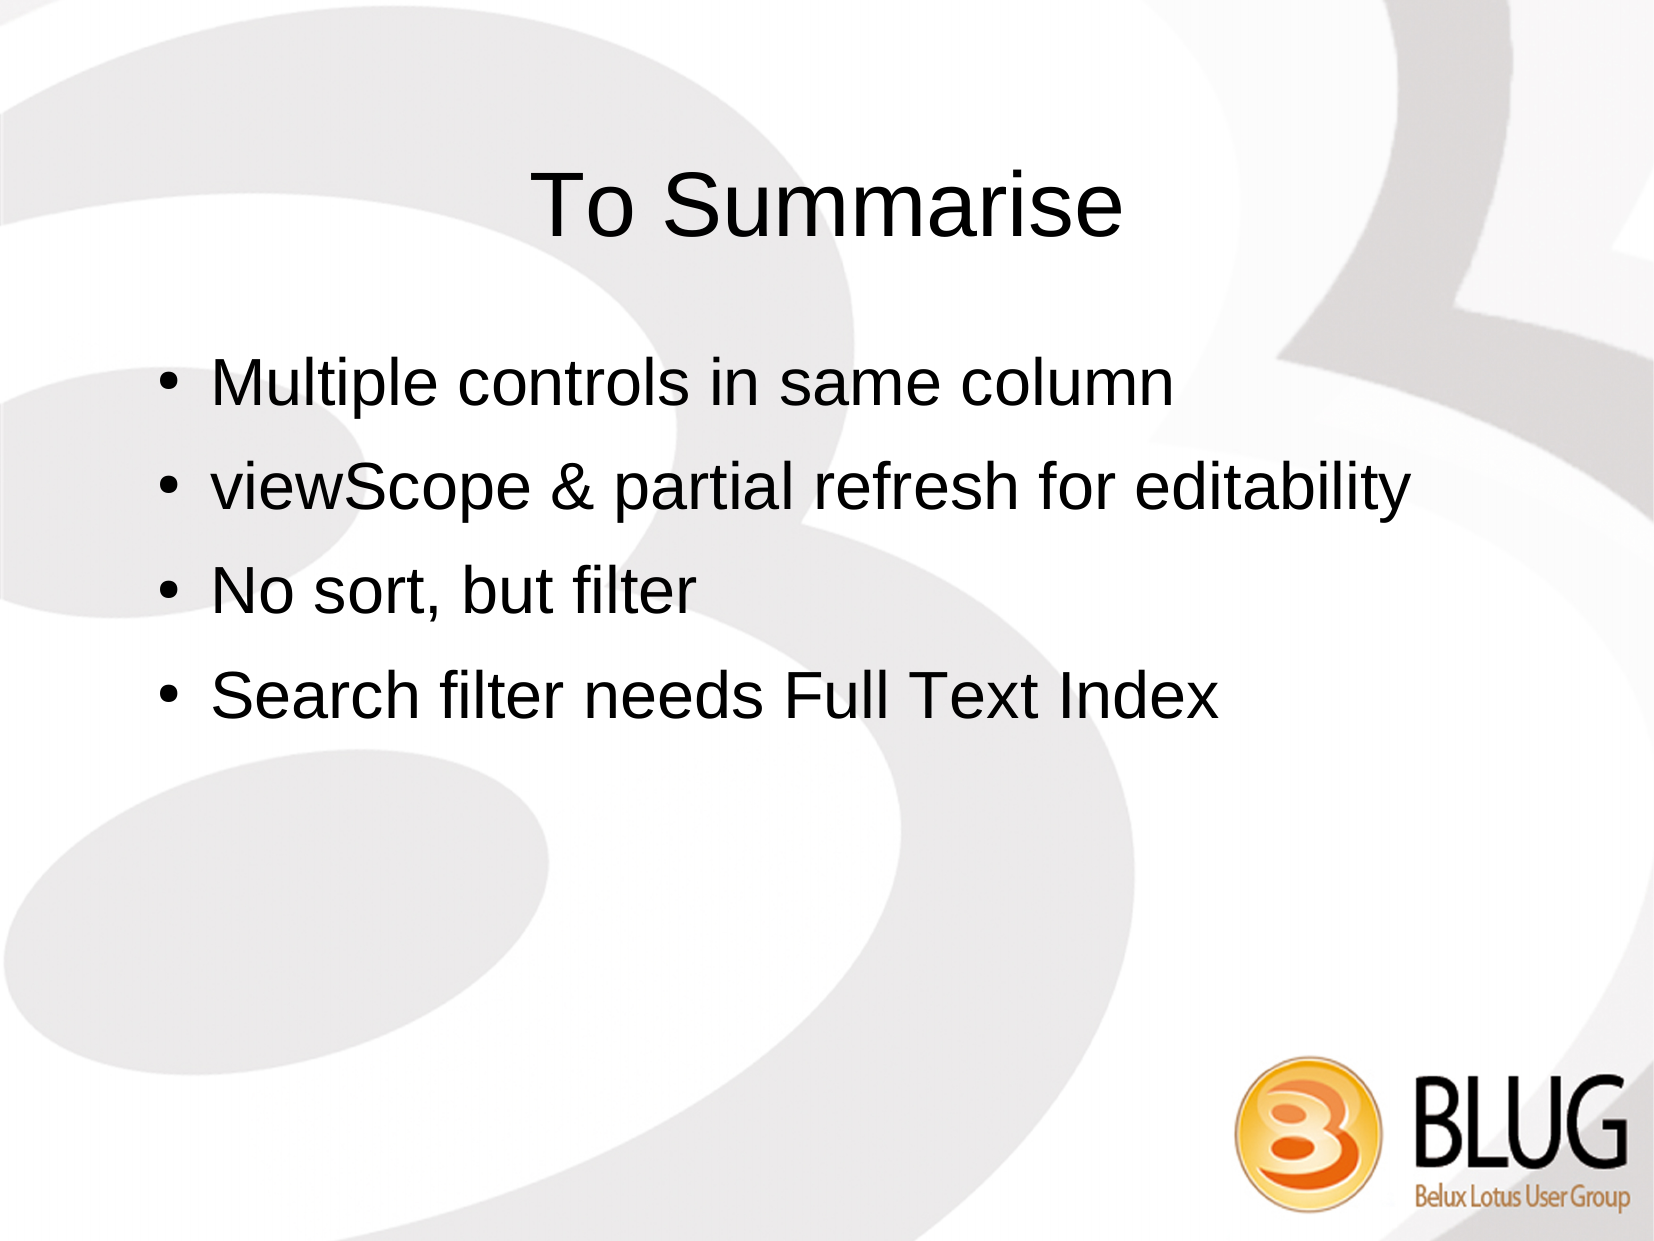

# To Summarise
Multiple controls in same column
viewScope & partial refresh for editability
No sort, but filter
Search filter needs Full Text Index